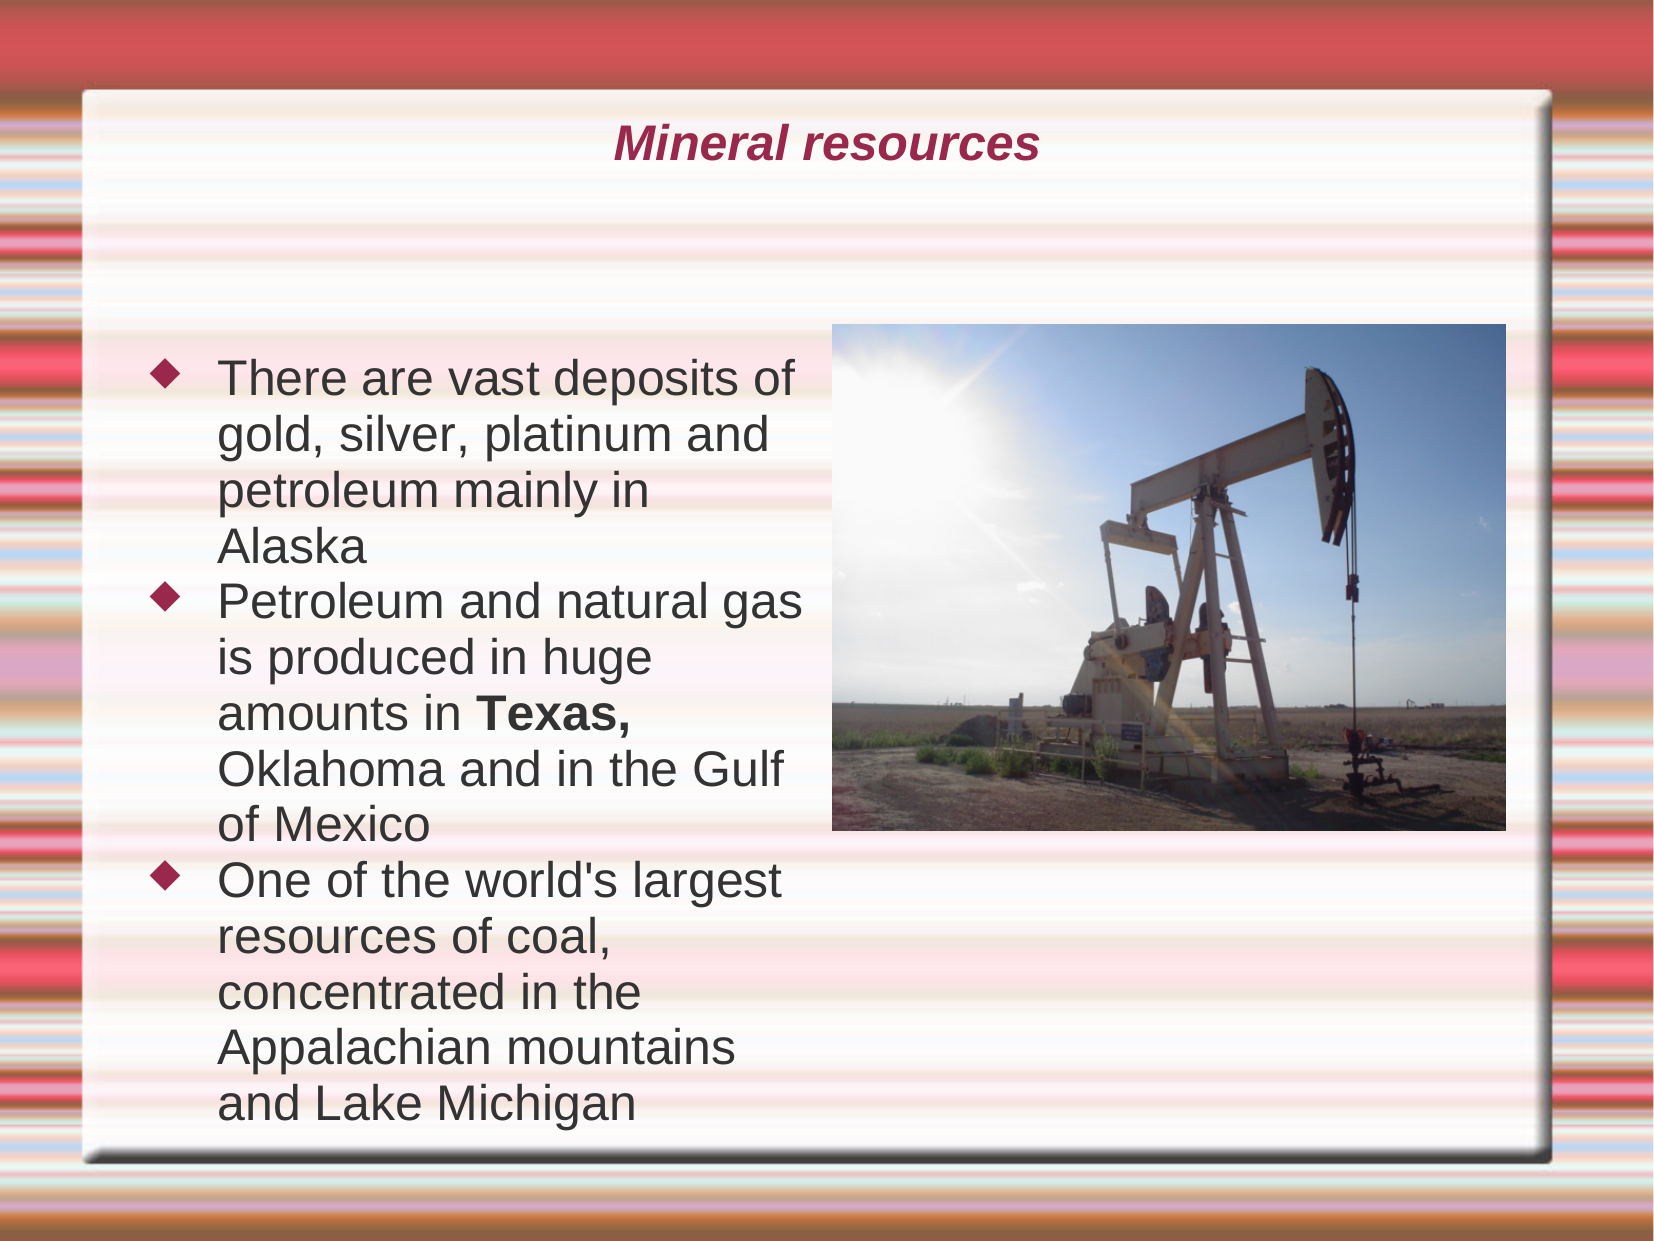

# Mineral resources
There are vast deposits of gold, silver, platinum and petroleum mainly in Alaska
Petroleum and natural gas is produced in huge amounts in Texas, Oklahoma and in the Gulf of Mexico
One of the world's largest resources of coal, concentrated in the Appalachian mountains and Lake Michigan